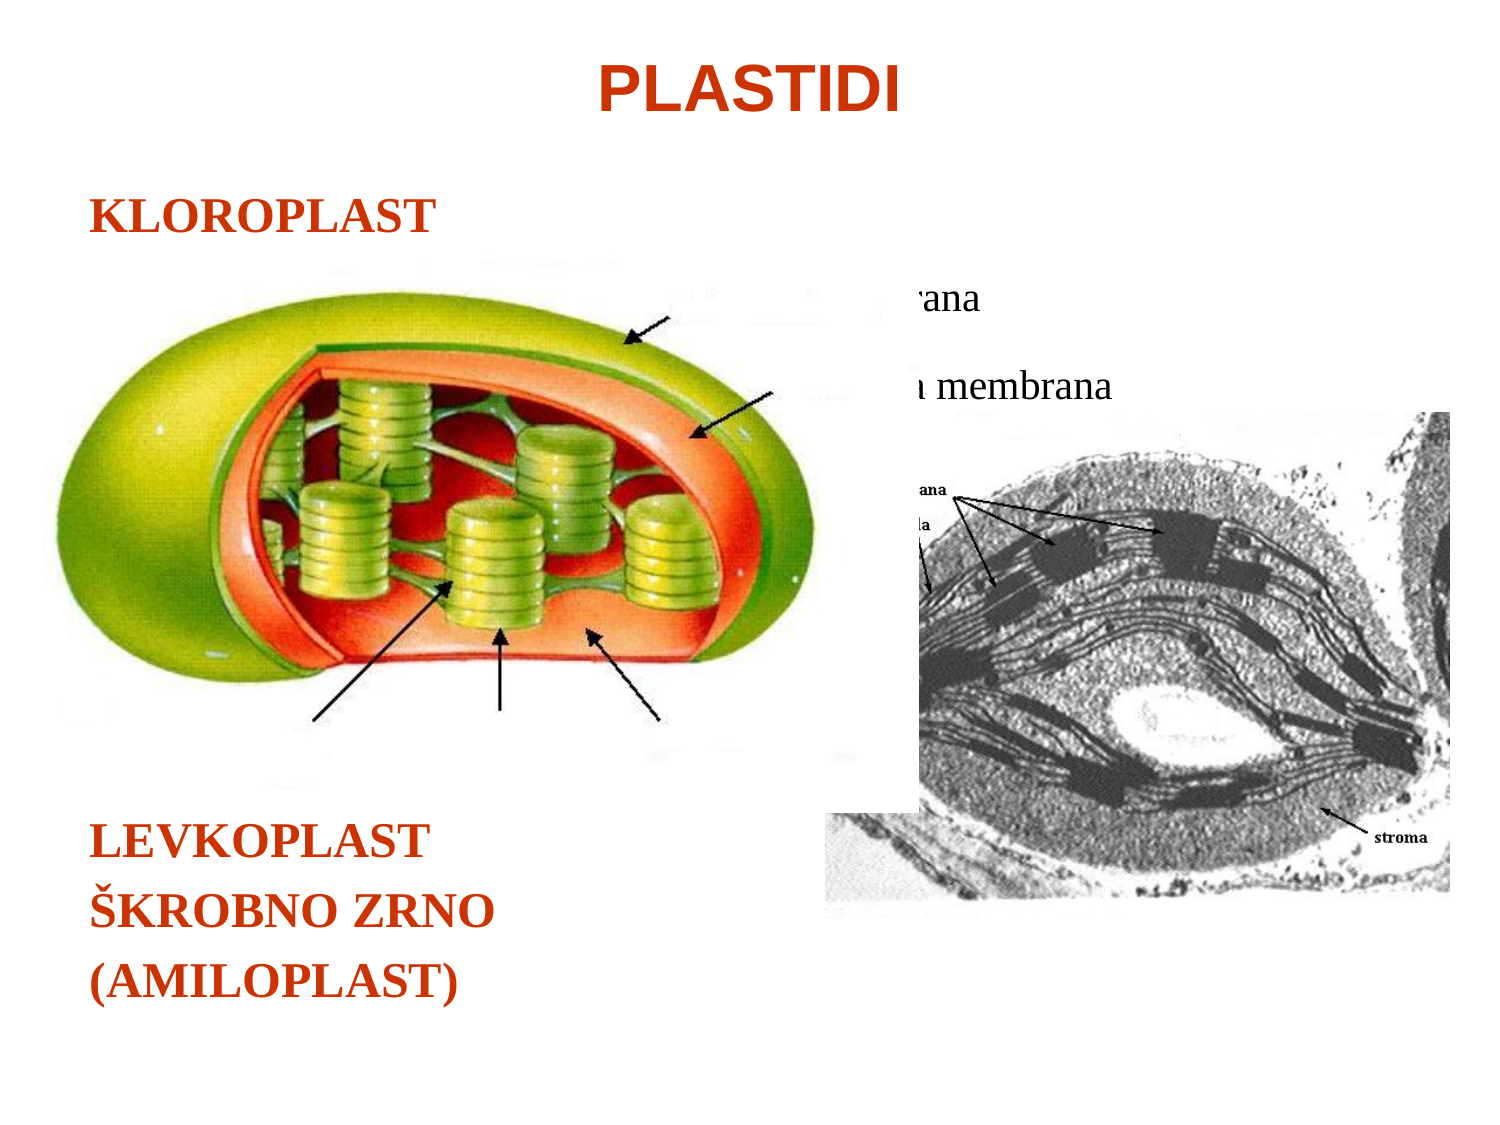

# PLASTIDI
KLOROPLAST
zunanja membrana
notranja membrana
grana
tilakoida
stroma
LEVKOPLAST
ŠKROBNO ZRNO
(AMILOPLAST)